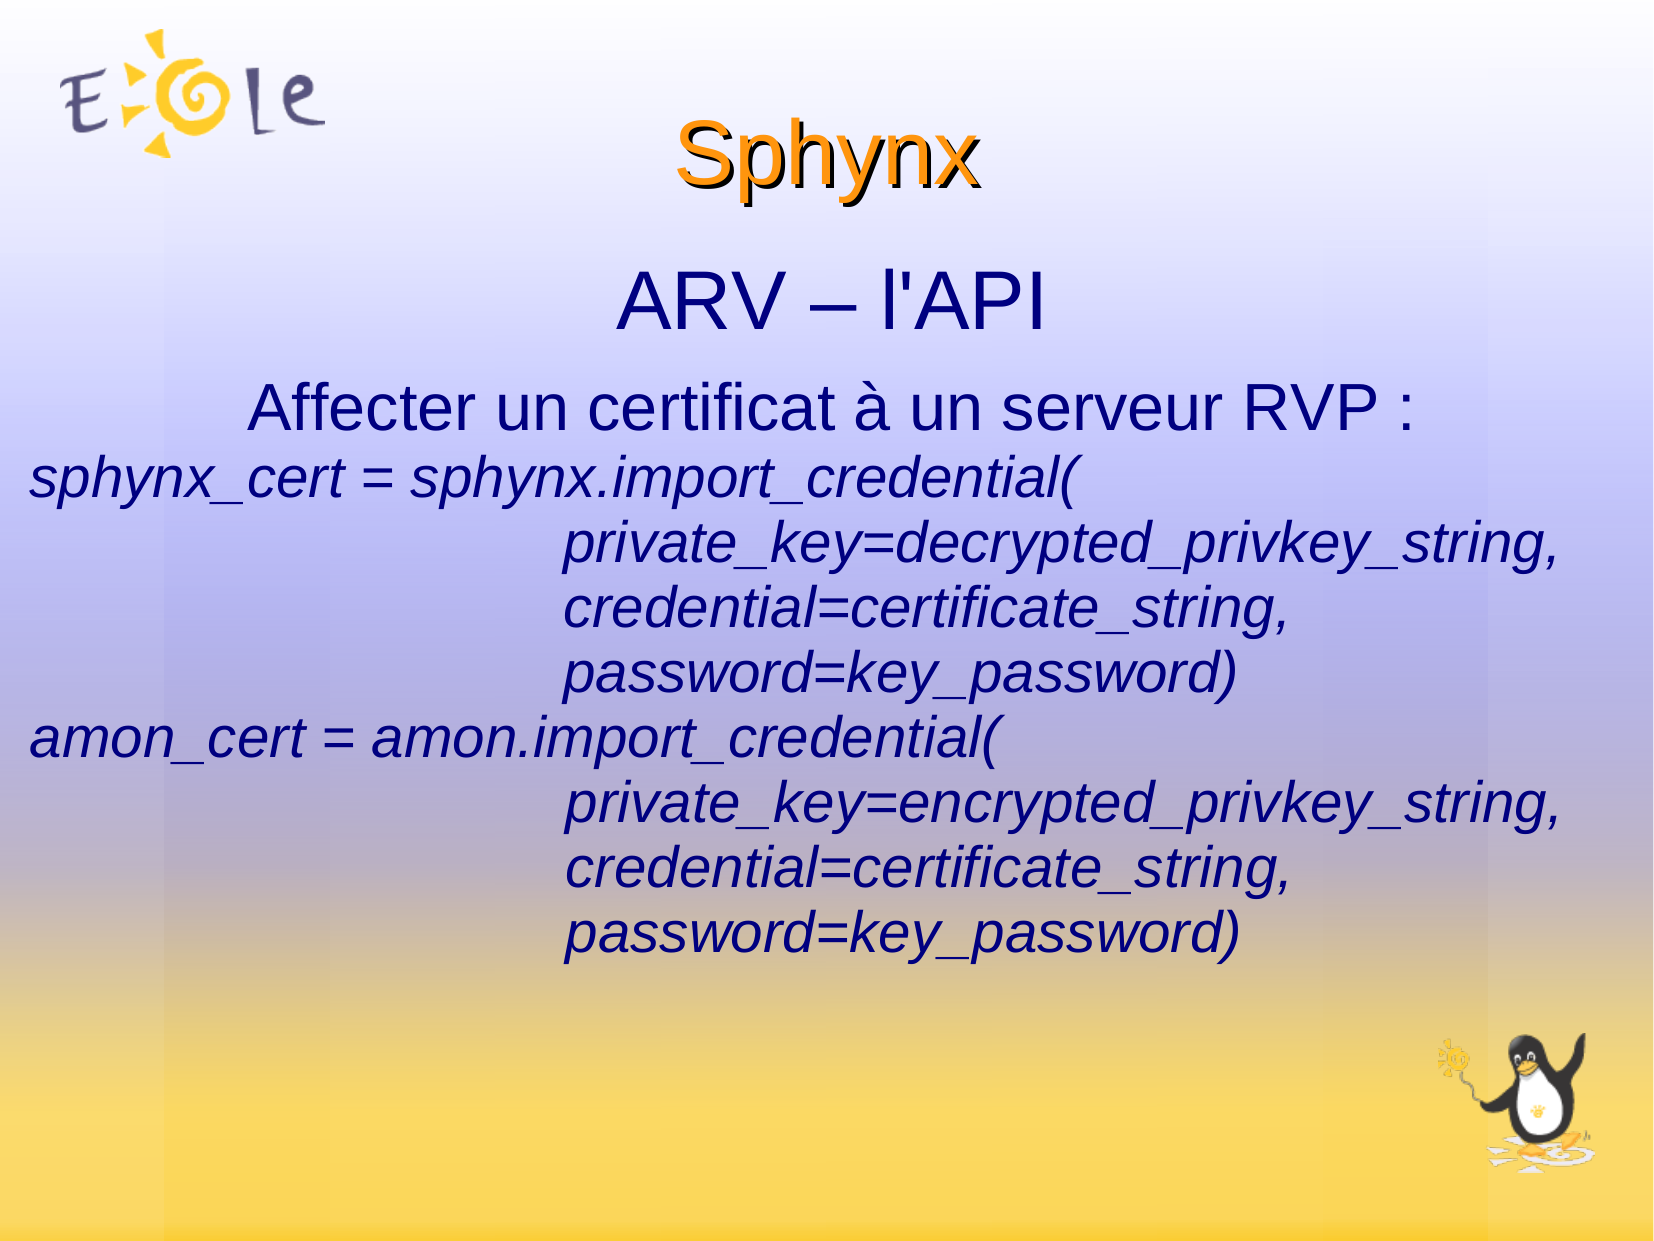

# Sphynx
ARV – l'API
Affecter un certificat à un serveur RVP :
sphynx_cert = sphynx.import_credential(
private_key=decrypted_privkey_string,
credential=certificate_string,
password=key_password)
amon_cert = amon.import_credential(
private_key=encrypted_privkey_string,
credential=certificate_string,
password=key_password)